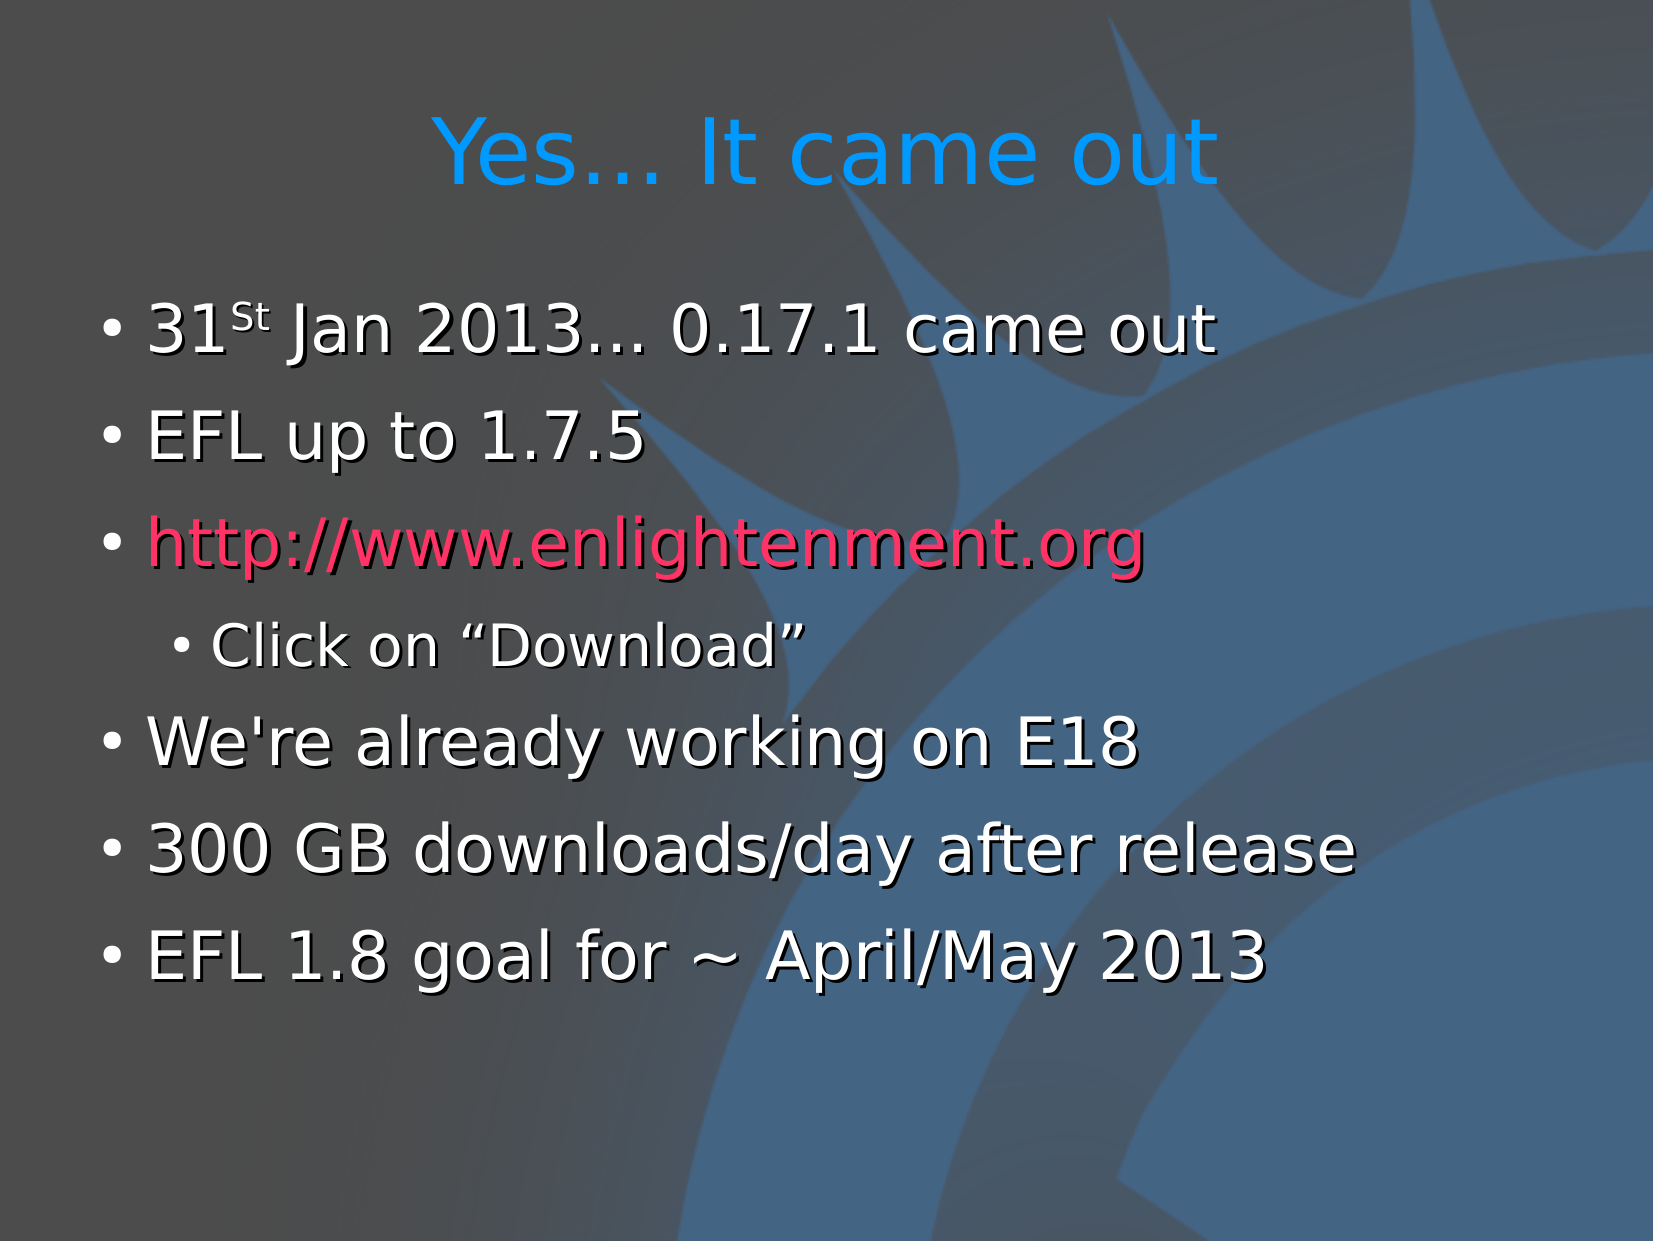

# Yes... It came out
 31St Jan 2013... 0.17.1 came out
 EFL up to 1.7.5
 http://www.enlightenment.org
 Click on “Download”
 We're already working on E18
 300 GB downloads/day after release
 EFL 1.8 goal for ~ April/May 2013